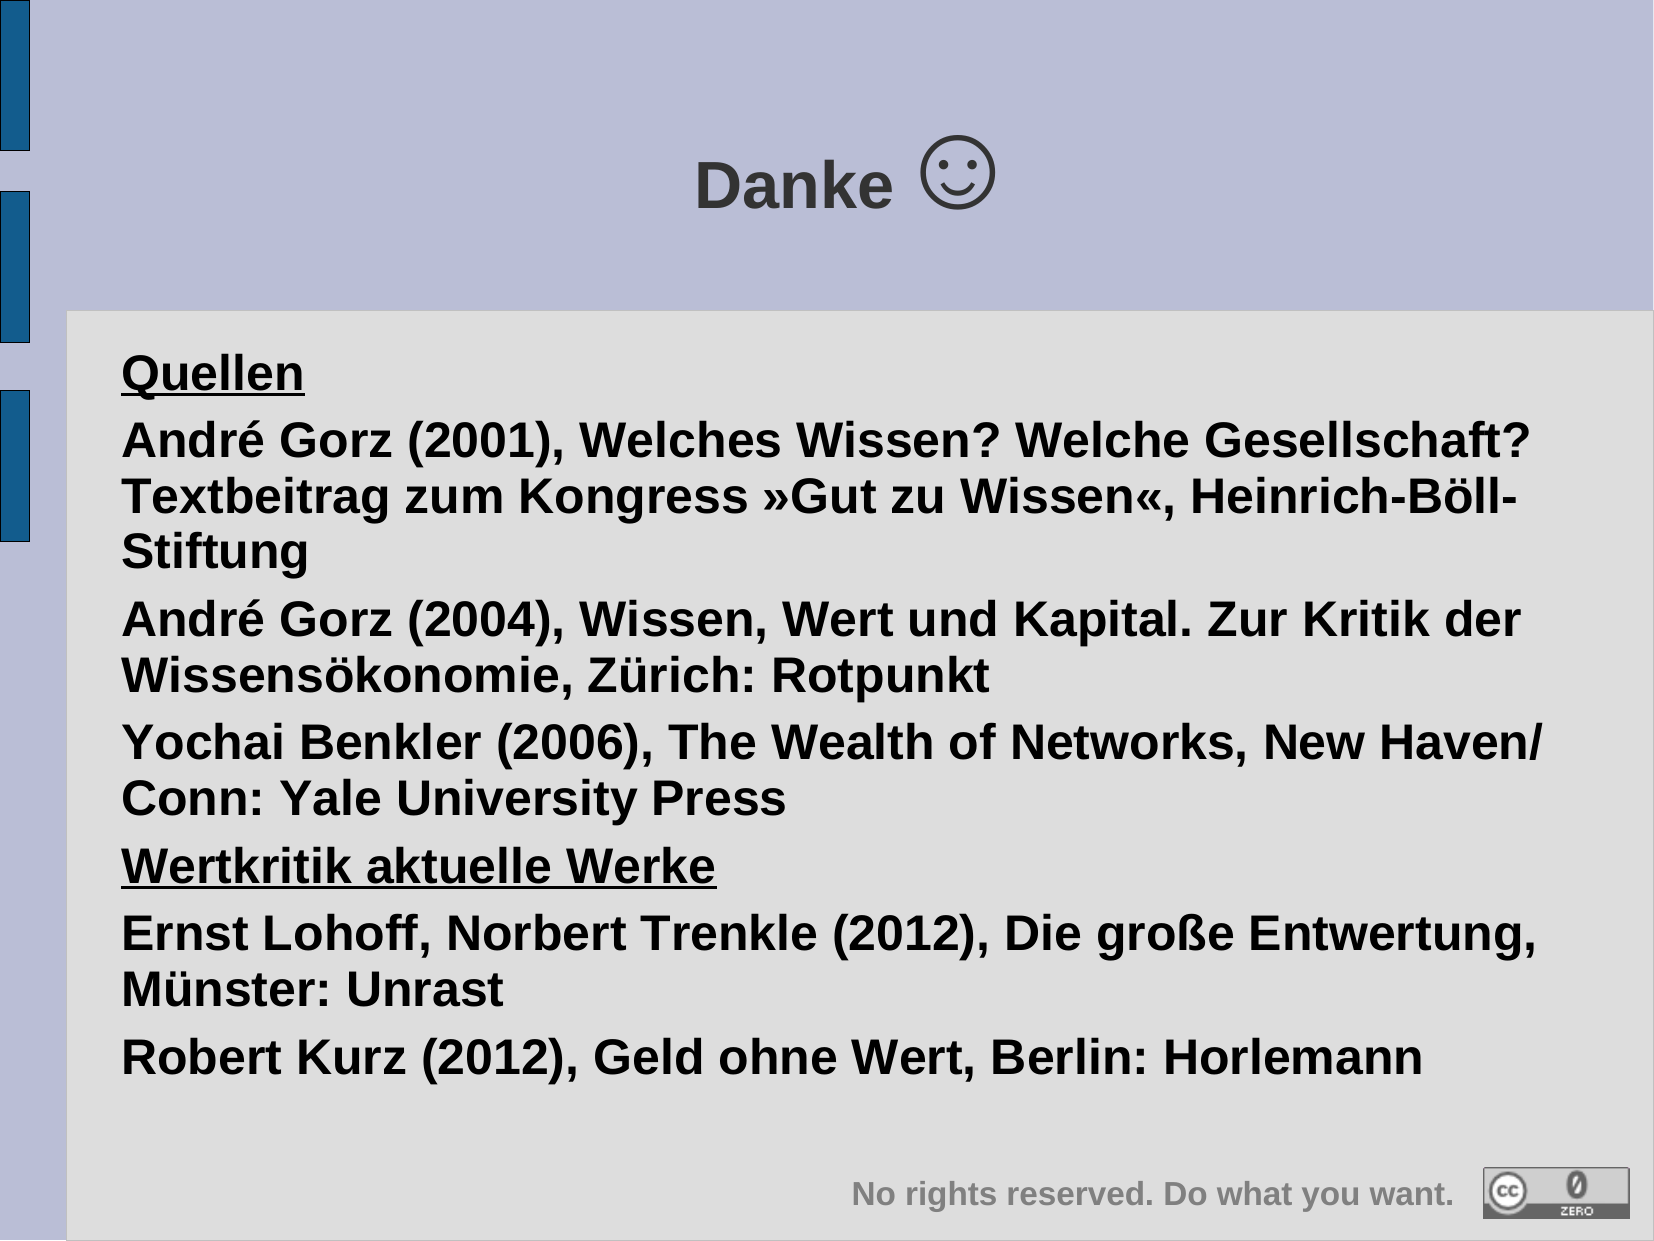

# Danke☺
Quellen
André Gorz (2001), Welches Wissen? Welche Gesellschaft? Textbeitrag zum Kongress »Gut zu Wissen«, Heinrich-Böll-Stiftung
André Gorz (2004), Wissen, Wert und Kapital. Zur Kritik der Wissensökonomie, Zürich: Rotpunkt
Yochai Benkler (2006), The Wealth of Networks, New Haven/ Conn: Yale University Press
Wertkritik aktuelle Werke
Ernst Lohoff, Norbert Trenkle (2012), Die große Entwertung, Münster: Unrast
Robert Kurz (2012), Geld ohne Wert, Berlin: Horlemann
No rights reserved. Do what you want.